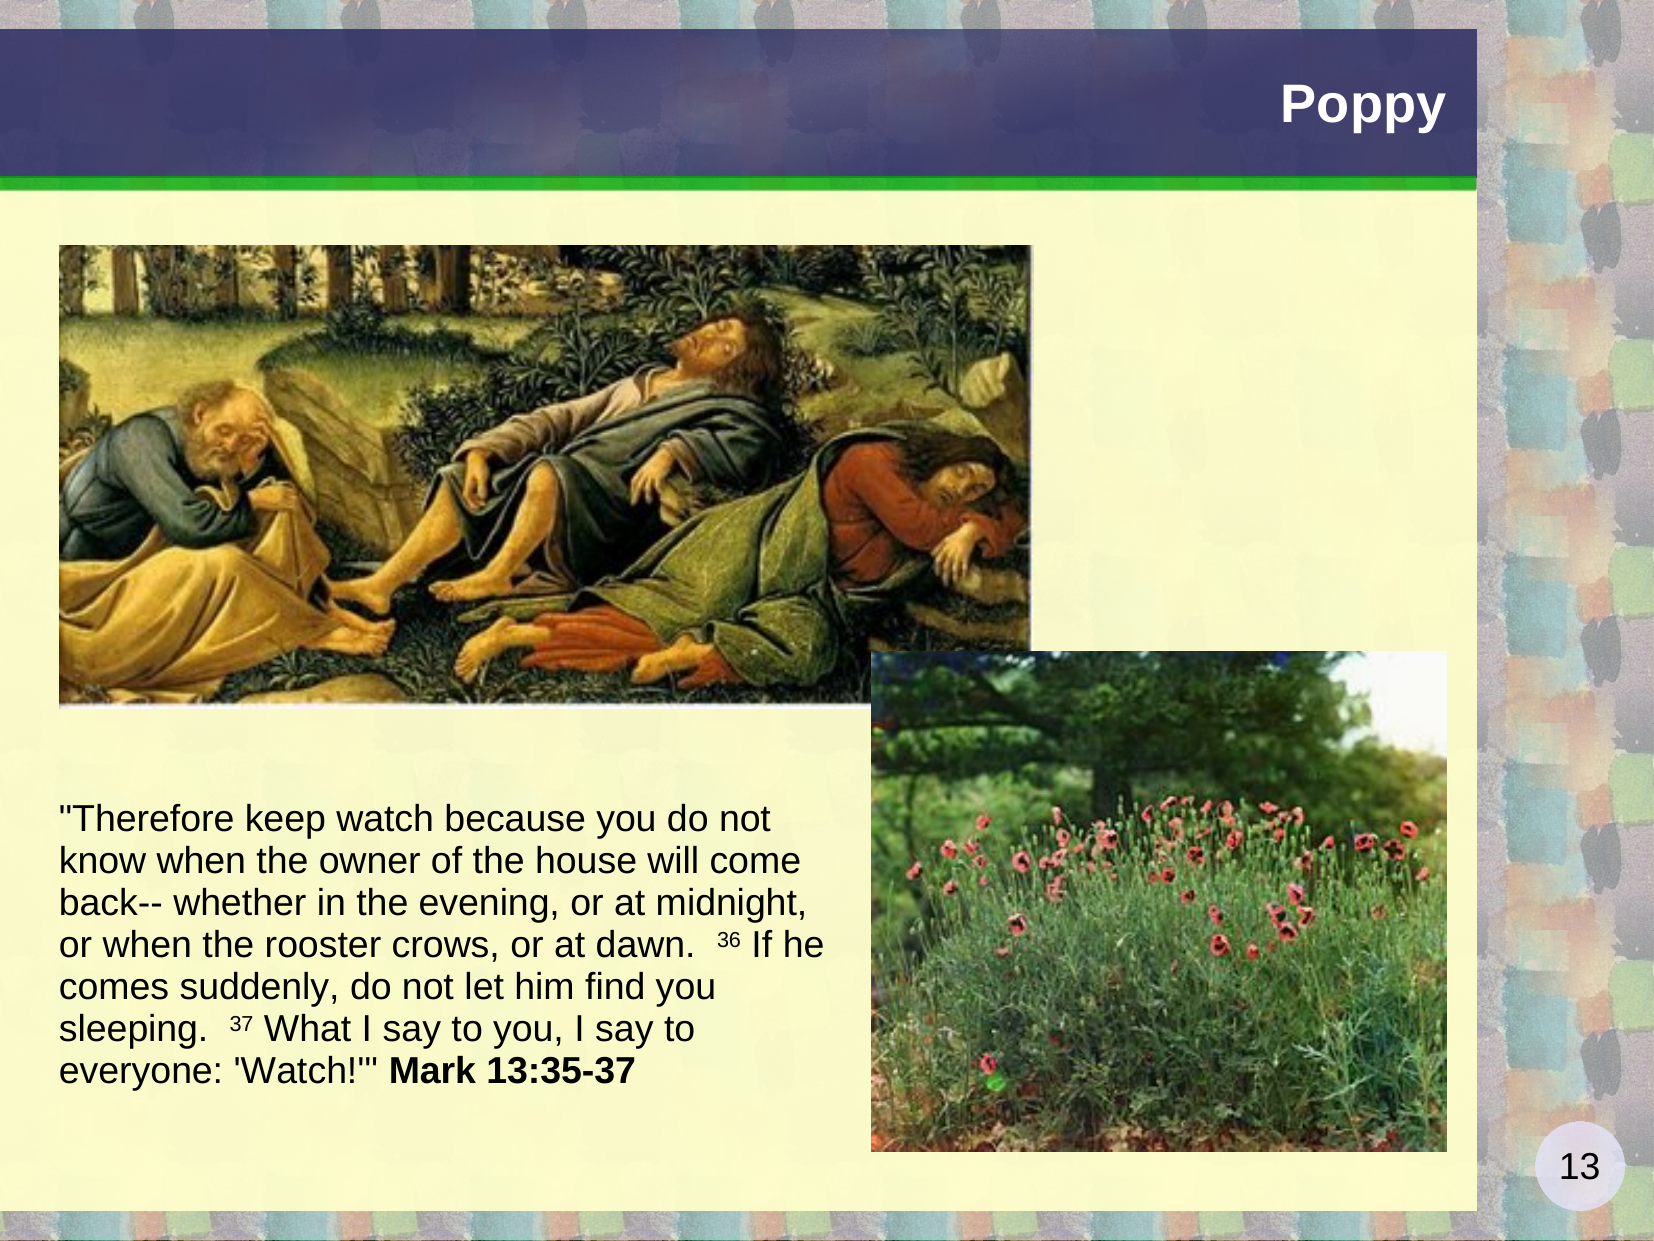

# Poppy
"Therefore keep watch because you do not know when the owner of the house will come back-- whether in the evening, or at midnight, or when the rooster crows, or at dawn. 36 If he comes suddenly, do not let him find you sleeping. 37 What I say to you, I say to everyone: 'Watch!'" Mark 13:35-37